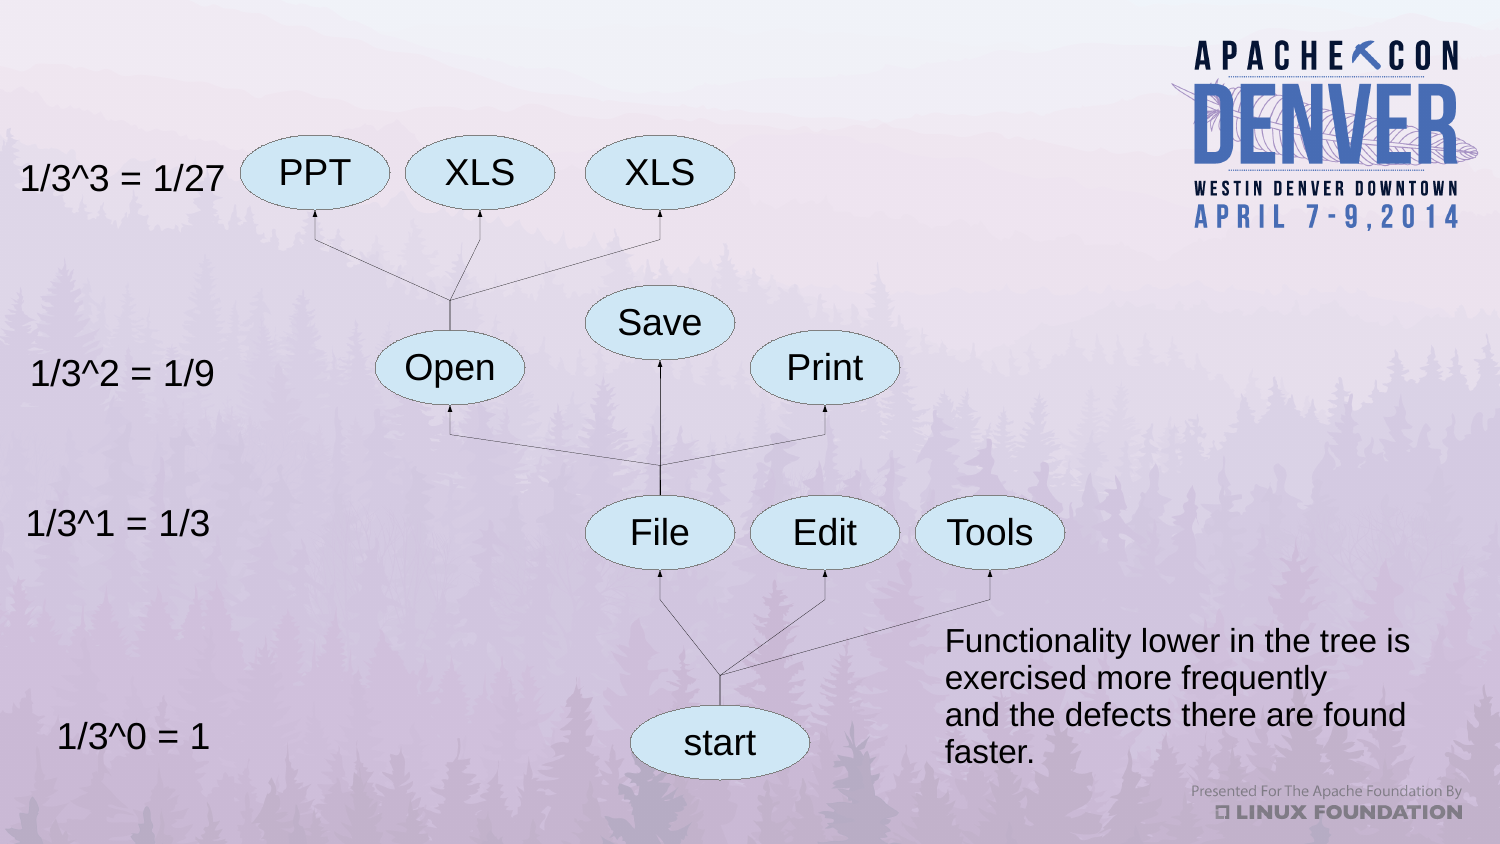

PPT
XLS
XLS
1/3^3 = 1/27
Save
Open
Print
1/3^2 = 1/9
1/3^1 = 1/3
File
Edit
Tools
Functionality lower in the tree is exercised more frequently
and the defects there are found faster.
start
1/3^0 = 1